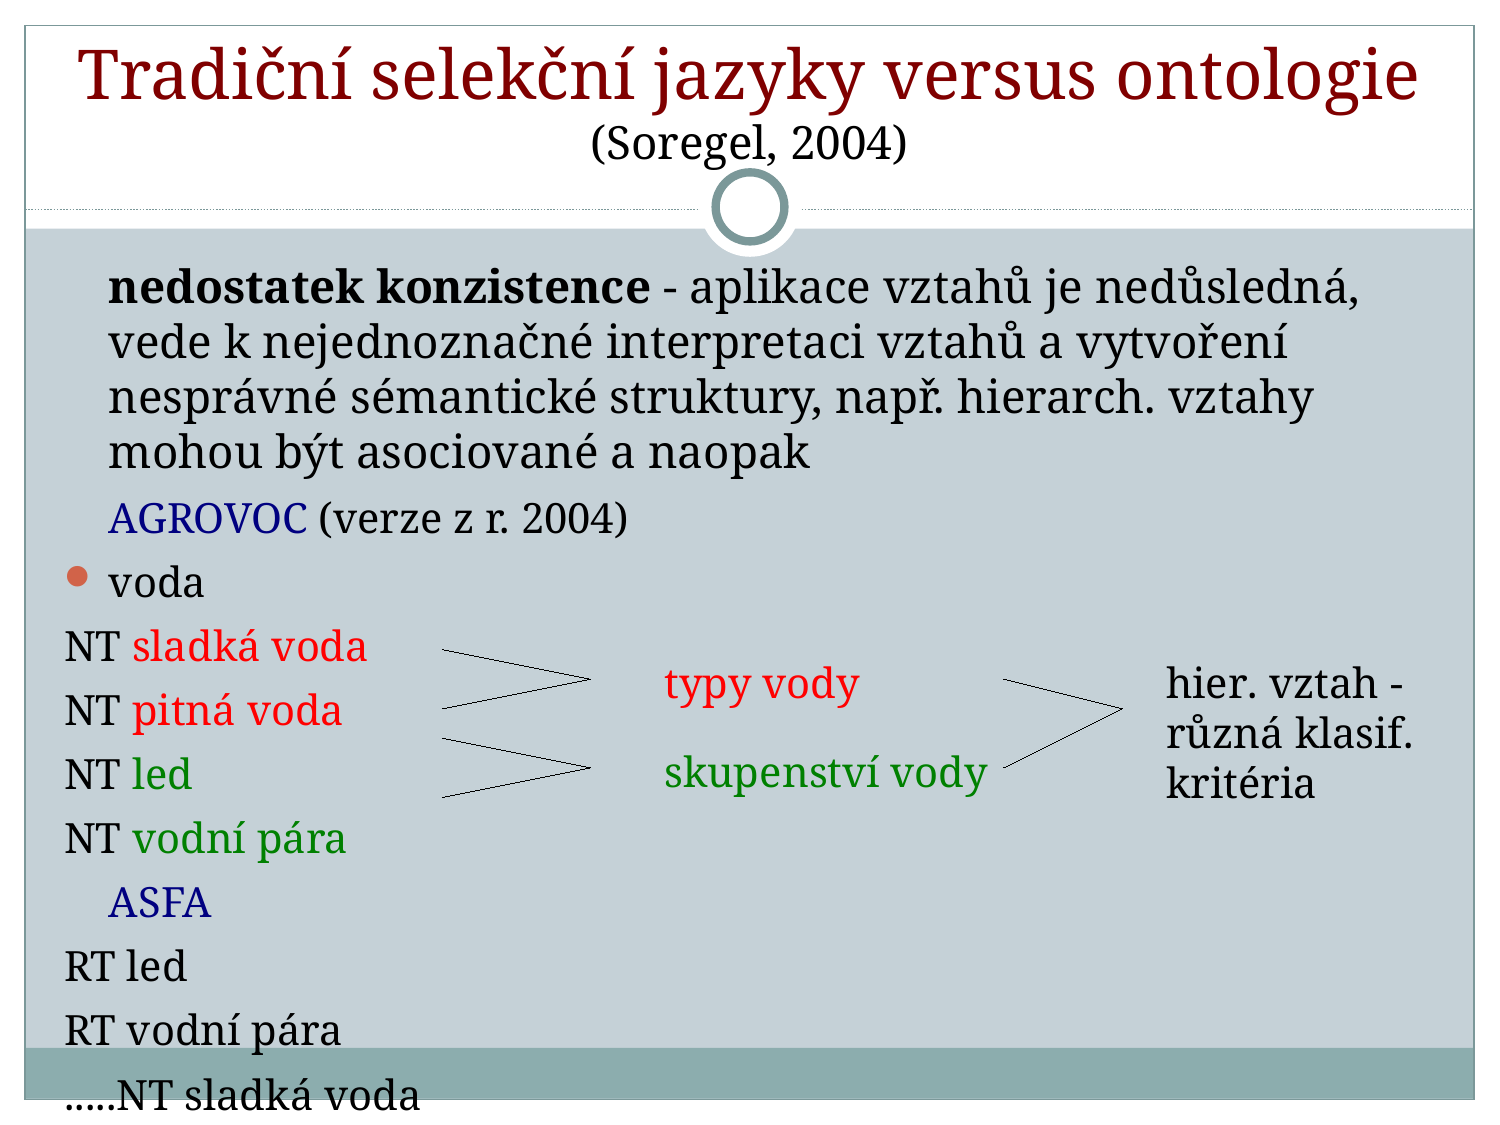

# Tradiční selekční jazyky versus ontologie (Soregel, 2004)
nedostatek konzistence - aplikace vztahů je nedůsledná, vede k nejednoznačné interpretaci vztahů a vytvoření nesprávné sémantické struktury, např. hierarch. vztahy mohou být asociované a naopak
AGROVOC (verze z r. 2004)
voda
NT sladká voda
NT pitná voda
NT led
NT vodní pára
ASFA
RT led
RT vodní pára
.....NT sladká voda
typy vody
hier. vztah - různá klasif. kritéria
skupenství vody